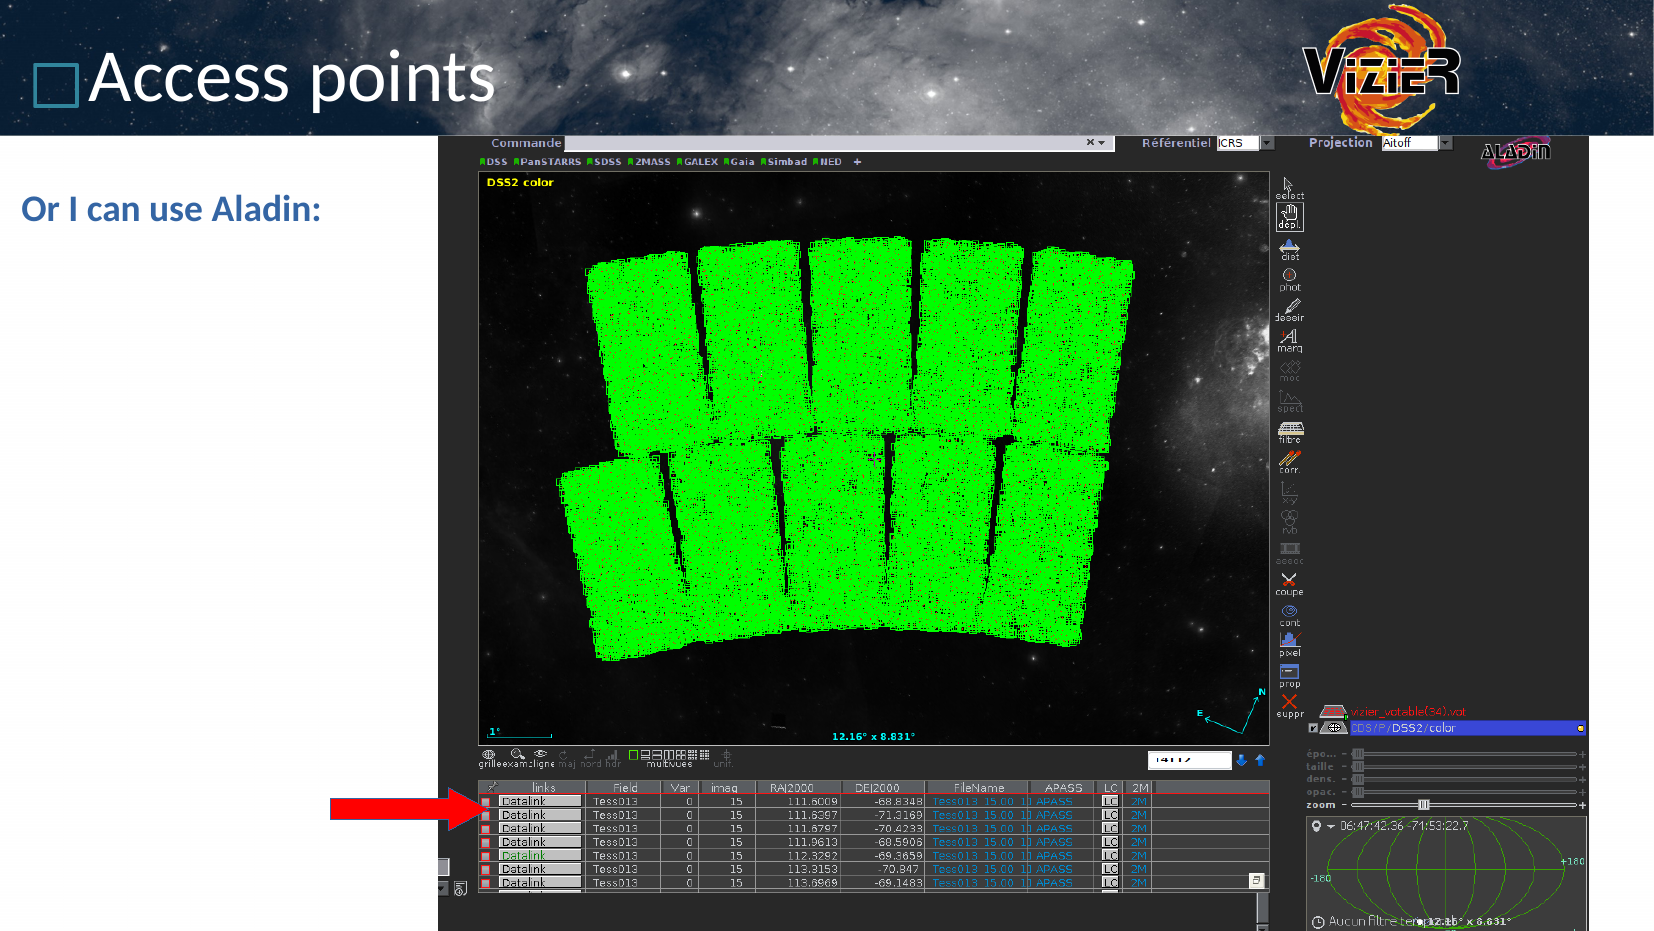

# Access points
Or I can use Aladin:
IVOA 2024, Malta - DOI status for VizieR catalogue